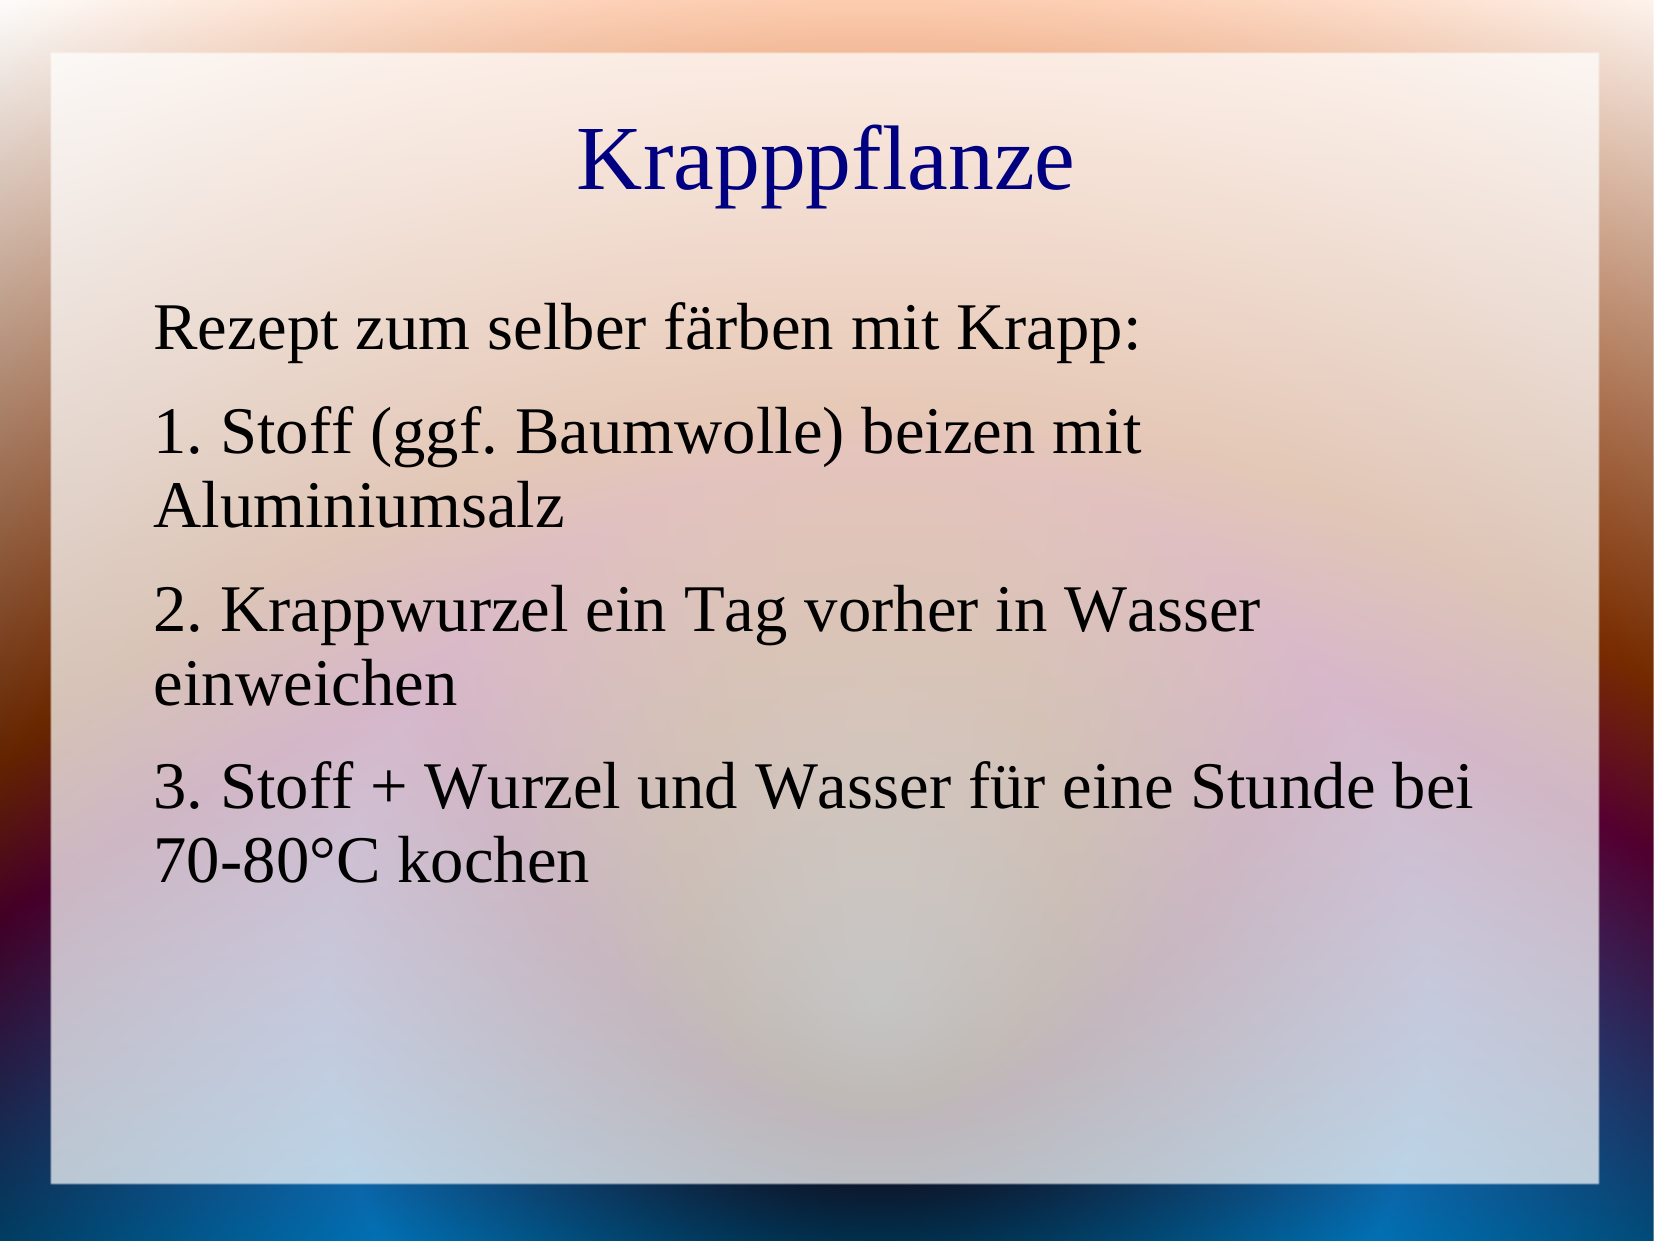

# Krapppflanze
Rezept zum selber färben mit Krapp:
1. Stoff (ggf. Baumwolle) beizen mit Aluminiumsalz
2. Krappwurzel ein Tag vorher in Wasser einweichen
3. Stoff + Wurzel und Wasser für eine Stunde bei 70-80°C kochen